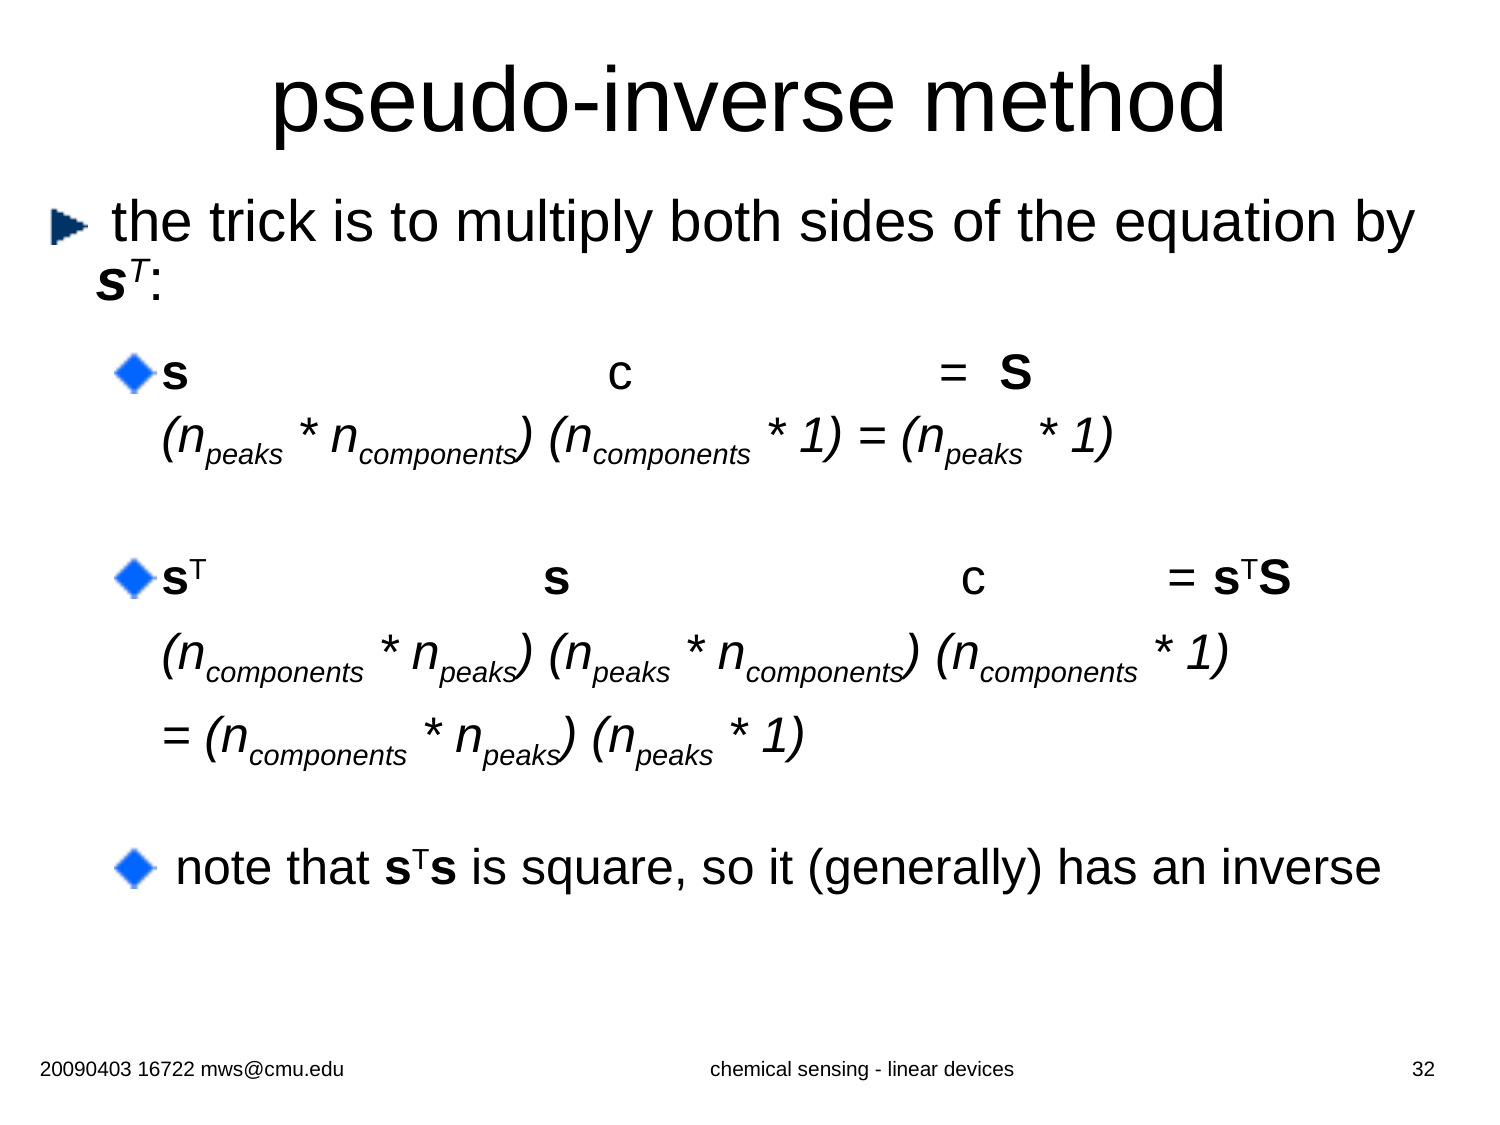

# pseudo-inverse method
 the trick is to multiply both sides of the equation by sT:
s c = S
(npeaks * ncomponents) (ncomponents * 1) = (npeaks * 1)
sT s c = sTS
(ncomponents * npeaks) (npeaks * ncomponents) (ncomponents * 1)
= (ncomponents * npeaks) (npeaks * 1)
 note that sTs is square, so it (generally) has an inverse
20090403 16722 mws@cmu.edu
chemical sensing - linear devices
32